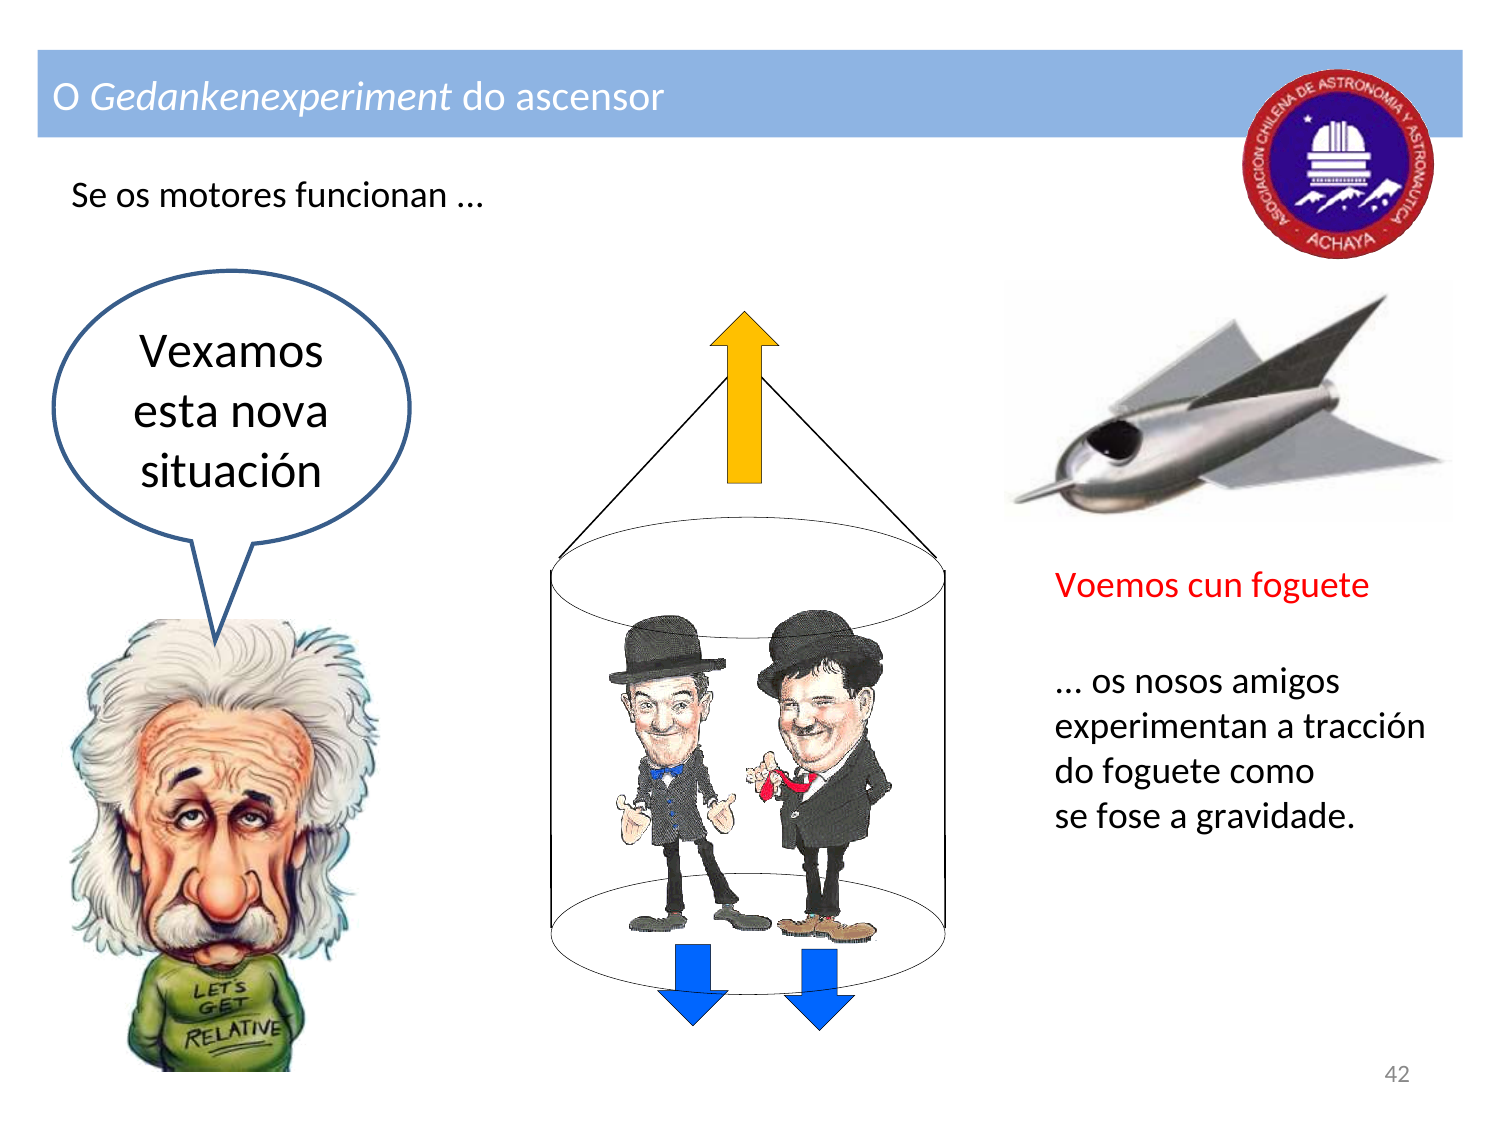

O Gedankenexperiment do ascensor
Se os motores funcionan ...
Vexamos esta nova situación
Voemos cun foguete
... os nosos amigos experimentan a tracción do foguete como
se fose a gravidade.